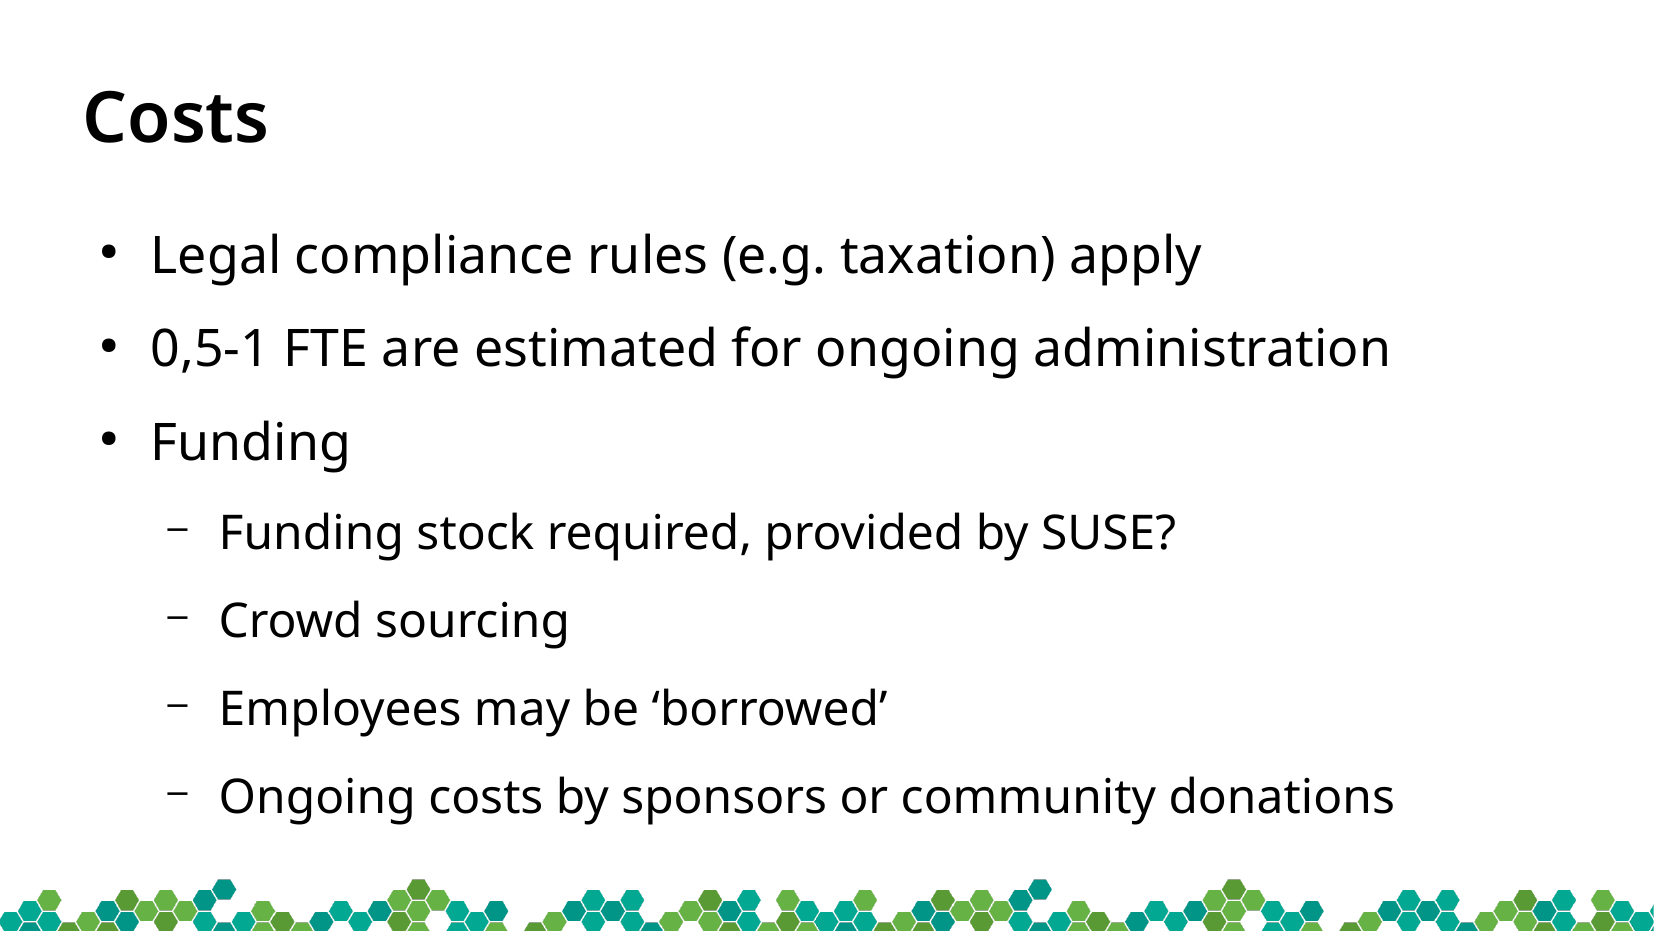

# Costs
Legal compliance rules (e.g. taxation) apply
0,5-1 FTE are estimated for ongoing administration
Funding
Funding stock required, provided by SUSE?
Crowd sourcing
Employees may be ‘borrowed’
Ongoing costs by sponsors or community donations